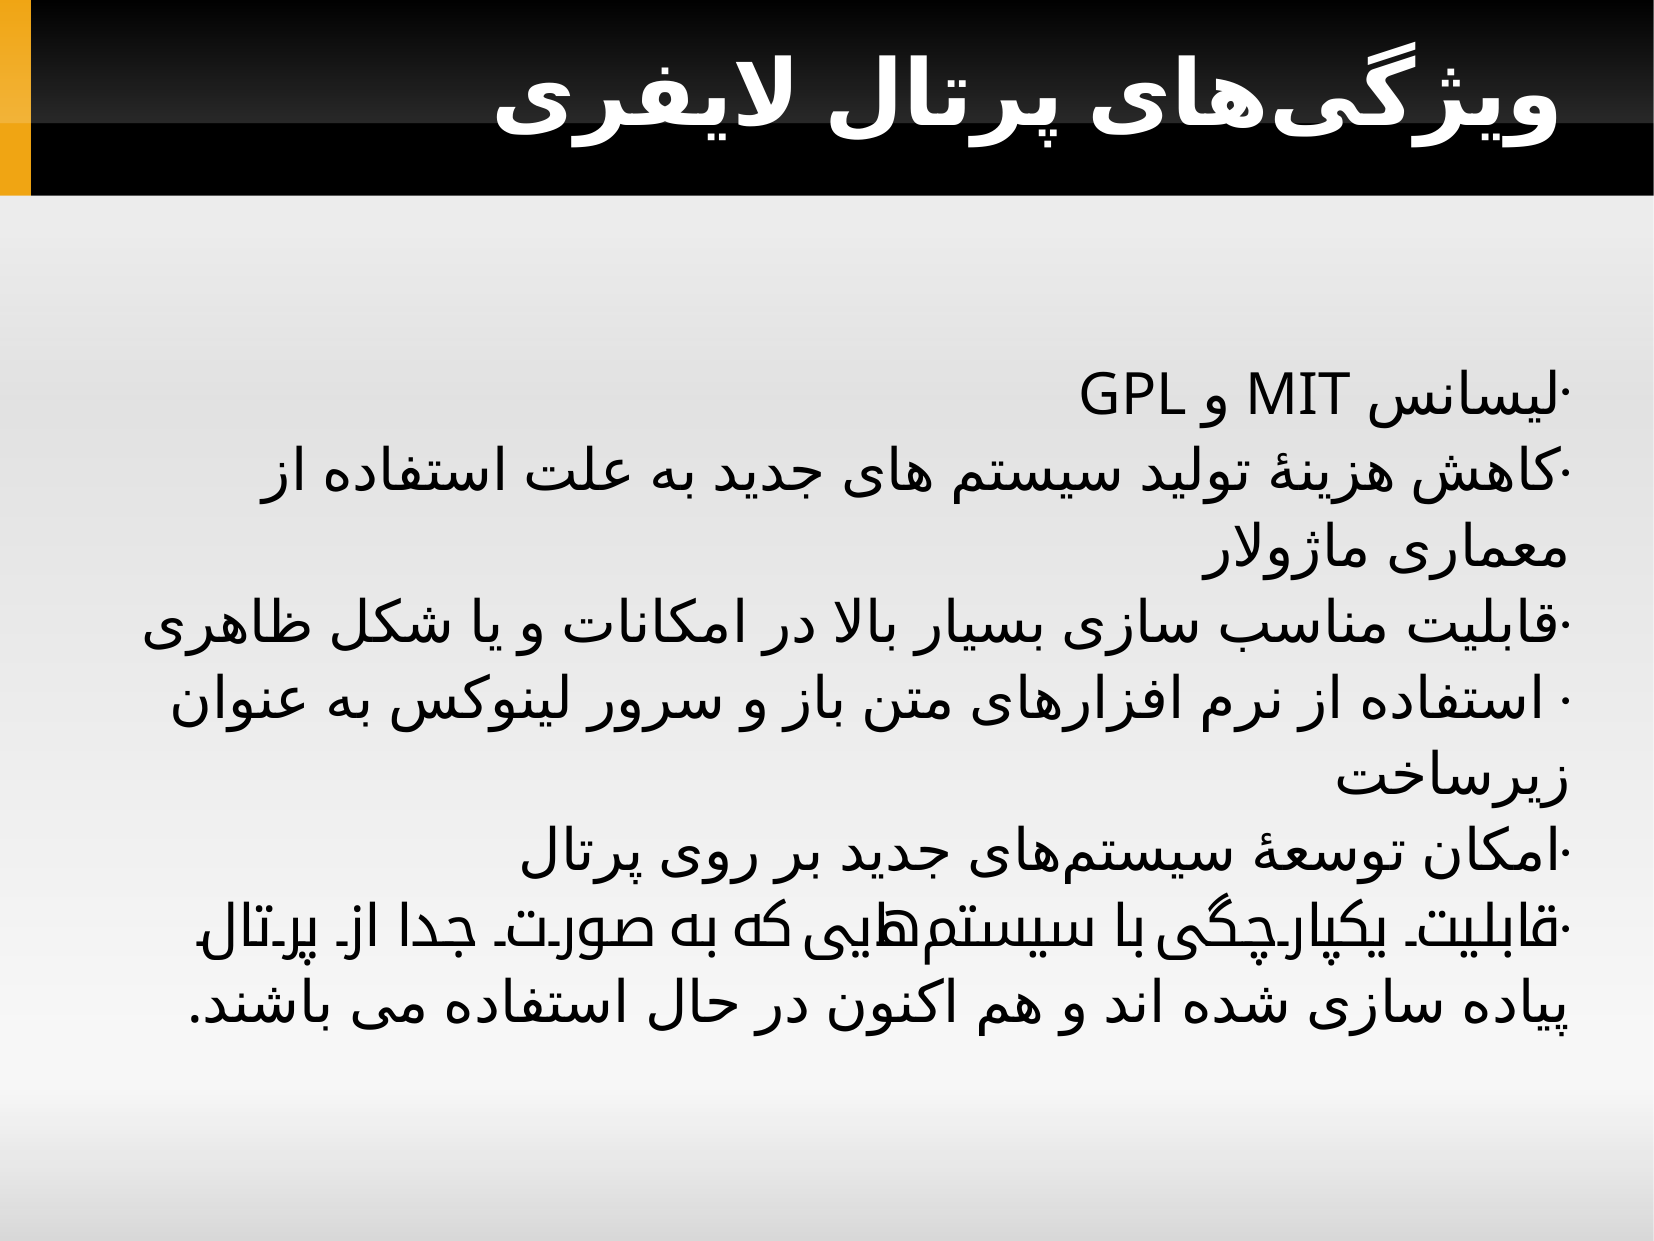

# ویژگی‌های پرتال لایفری
لیسانس MIT و GPL
کاهش هزینۀ تولید سیستم های جدید به علت استفاده از معماری ماژولار
قابلیت مناسب سازی بسیار بالا در امکانات و یا شکل ظاهری
 استفاده از نرم افزارهای متن باز و سرور لینوکس به عنوان زیرساخت
امکان توسعۀ سیستم‌های جدید بر روی پرتال
قابلیت یکپارچگی با سیستم‌هایی که به صورت جدا از پرتال پیاده سازی شده اند و هم اکنون در حال استفاده می باشند.